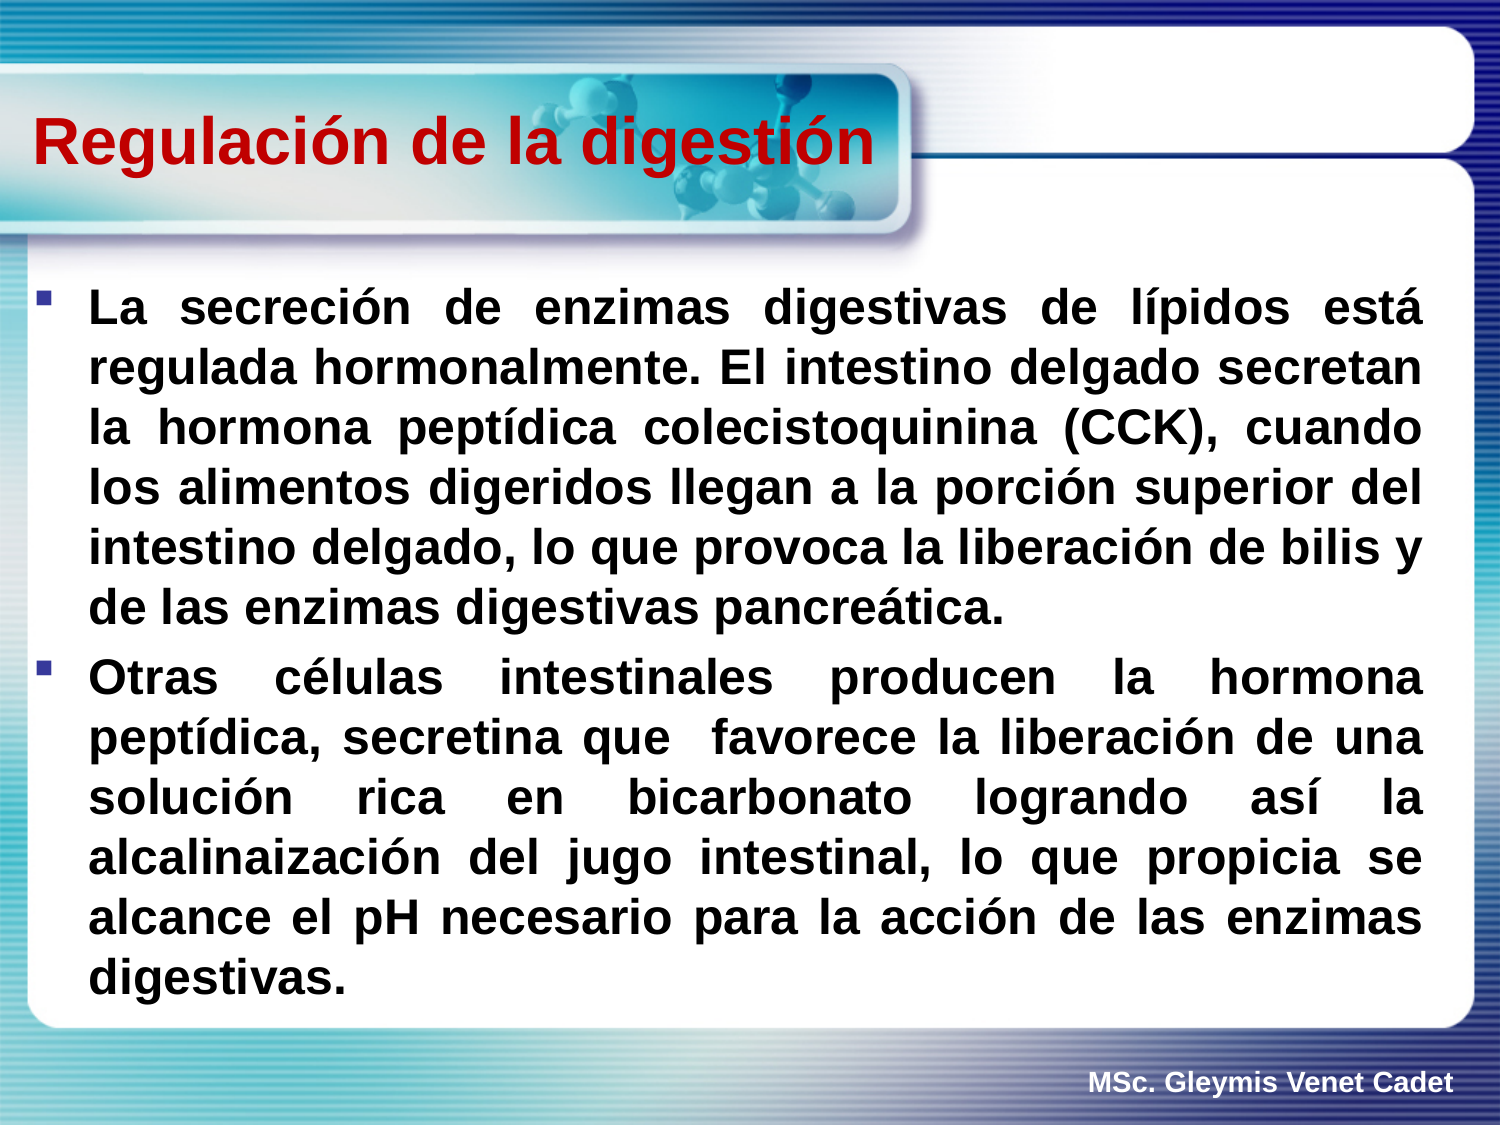

# Regulación de la digestión
La secreción de enzimas digestivas de lípidos está regulada hormonalmente. El intestino delgado secretan la hormona peptídica colecistoquinina (CCK), cuando los alimentos digeridos llegan a la porción superior del intestino delgado, lo que provoca la liberación de bilis y de las enzimas digestivas pancreática.
Otras células intestinales producen la hormona peptídica, secretina que favorece la liberación de una solución rica en bicarbonato logrando así la alcalinaización del jugo intestinal, lo que propicia se alcance el pH necesario para la acción de las enzimas digestivas.
MSc. Gleymis Venet Cadet